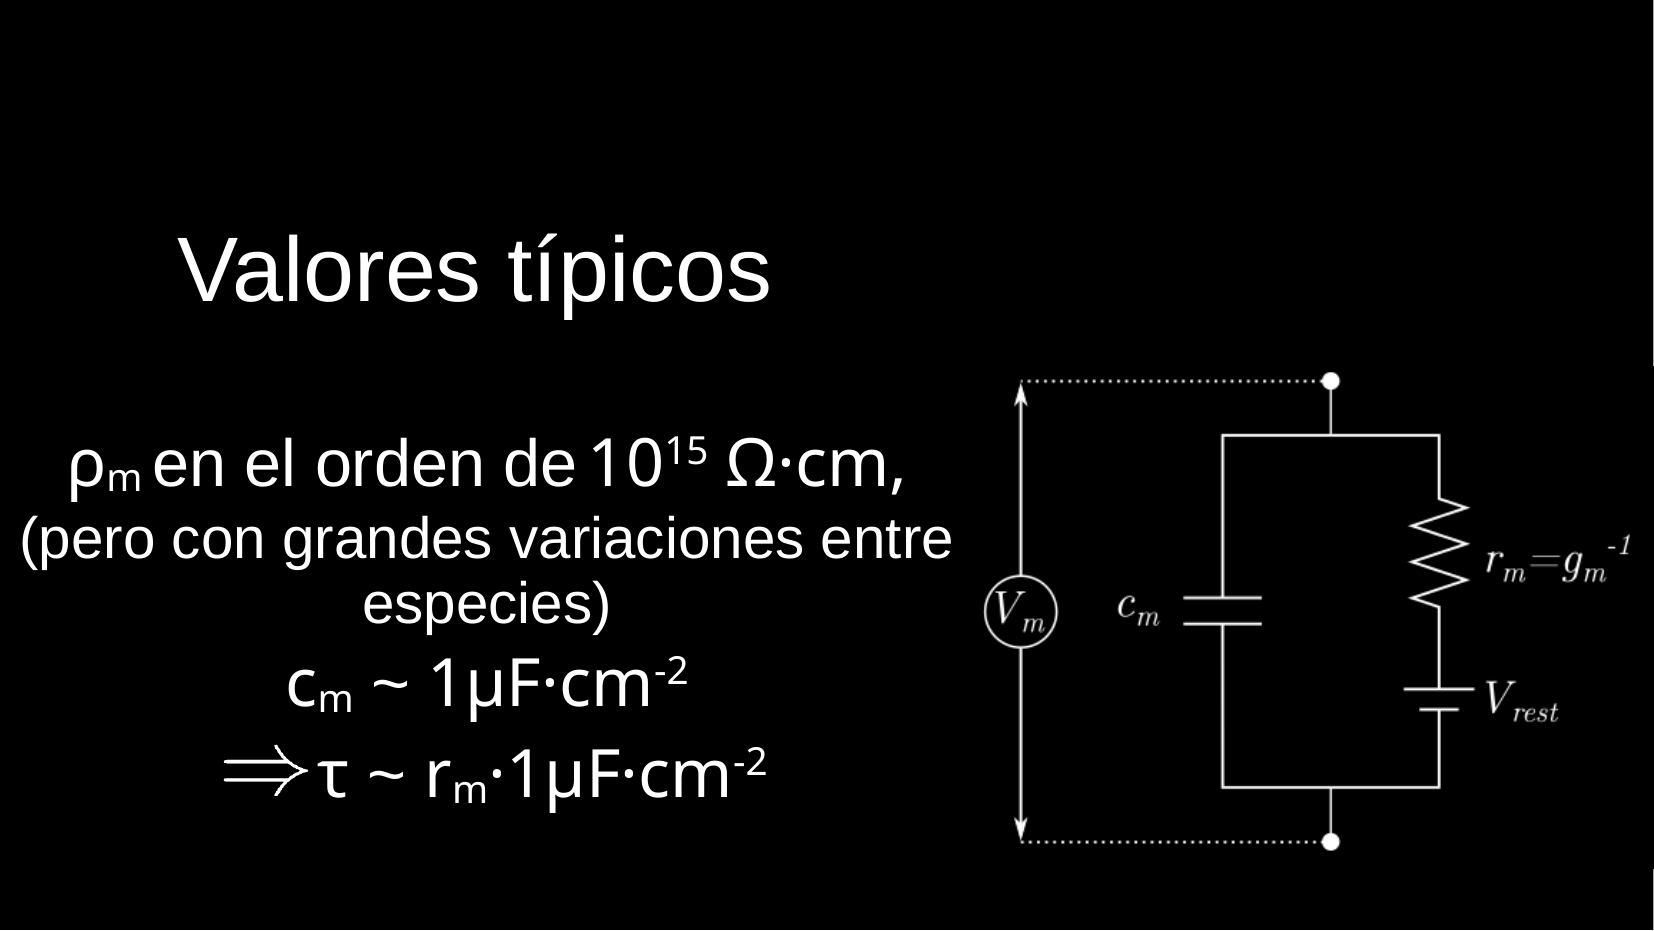

# Valores típicos
ρm en el orden de 1015 Ω·cm, (pero con grandes variaciones entre especies)
cm ~ 1μF·cm-2
 τ ~ rm·1μF·cm-2